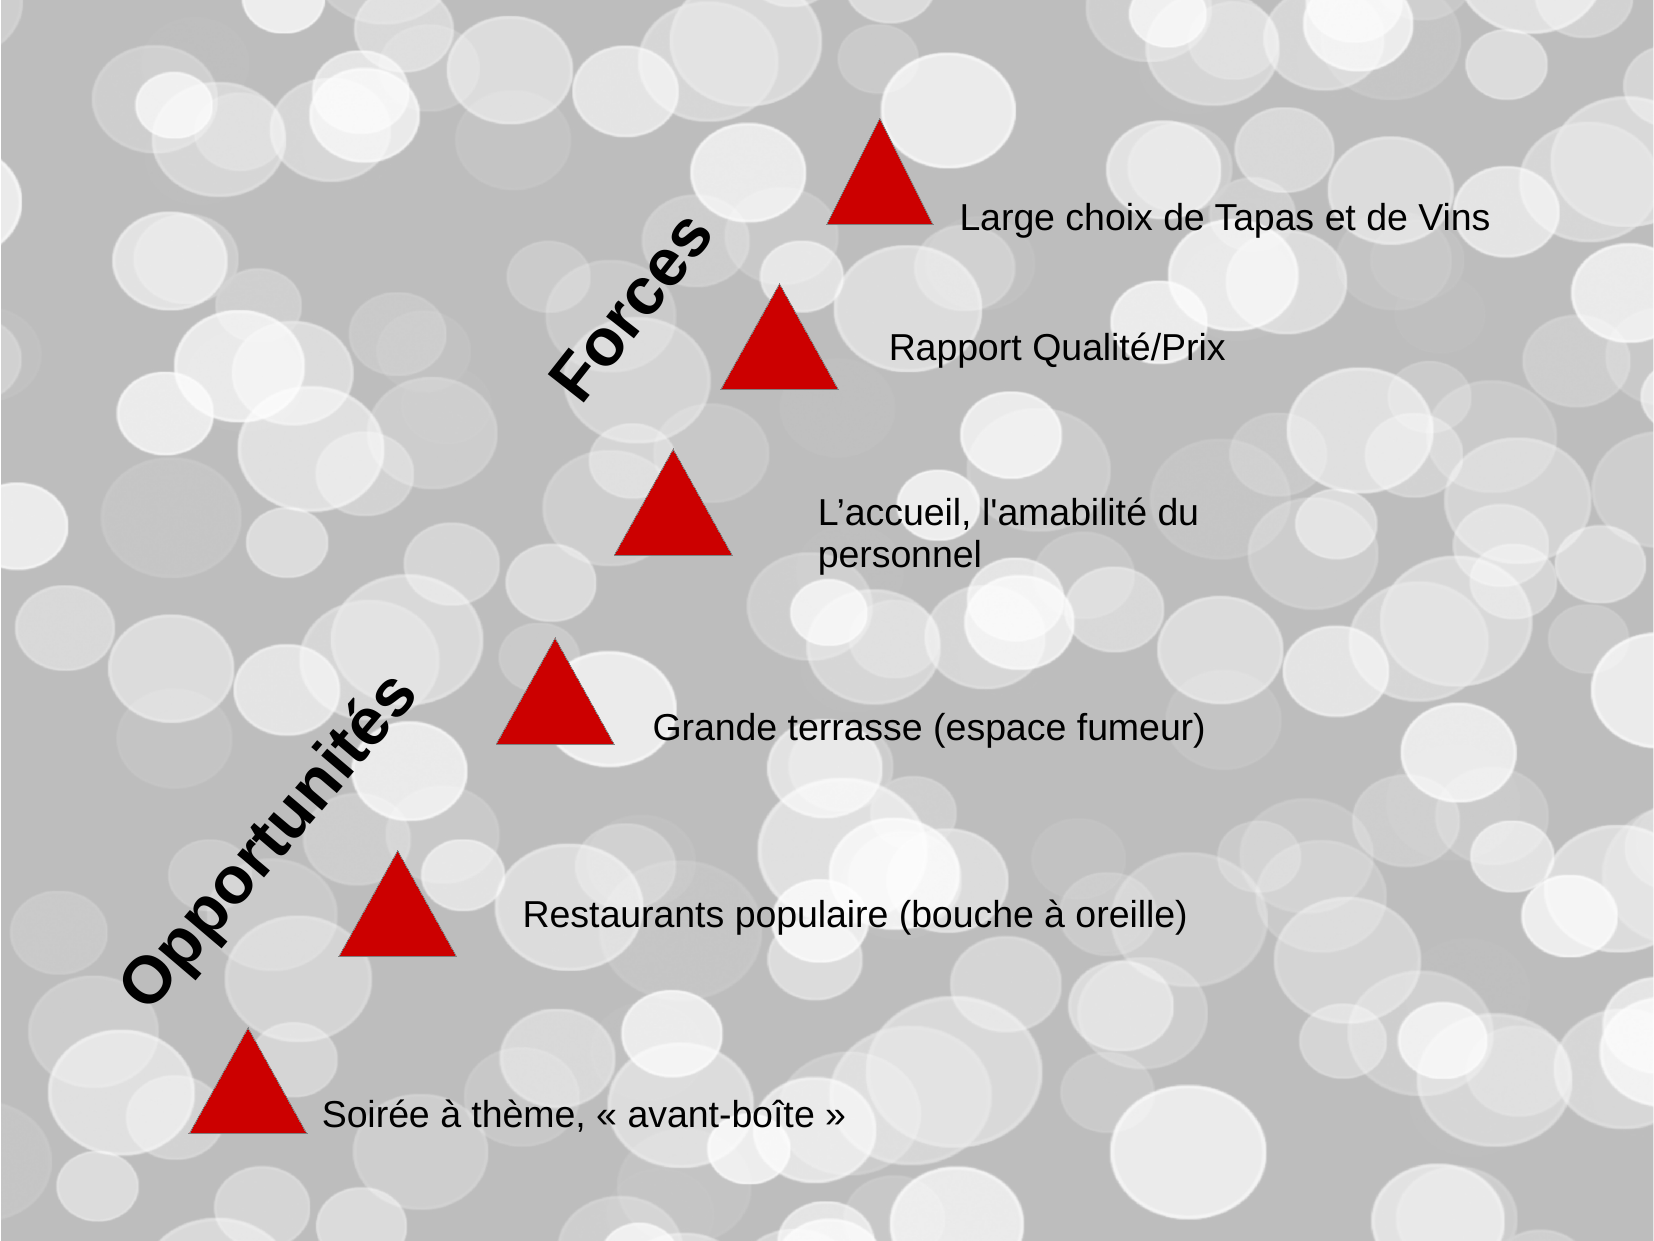

Large choix de Tapas et de Vins
Forces
Rapport Qualité/Prix
L’accueil, l'amabilité du personnel
Grande terrasse (espace fumeur)
Opportunités
Restaurants populaire (bouche à oreille)
Soirée à thème, « avant-boîte »